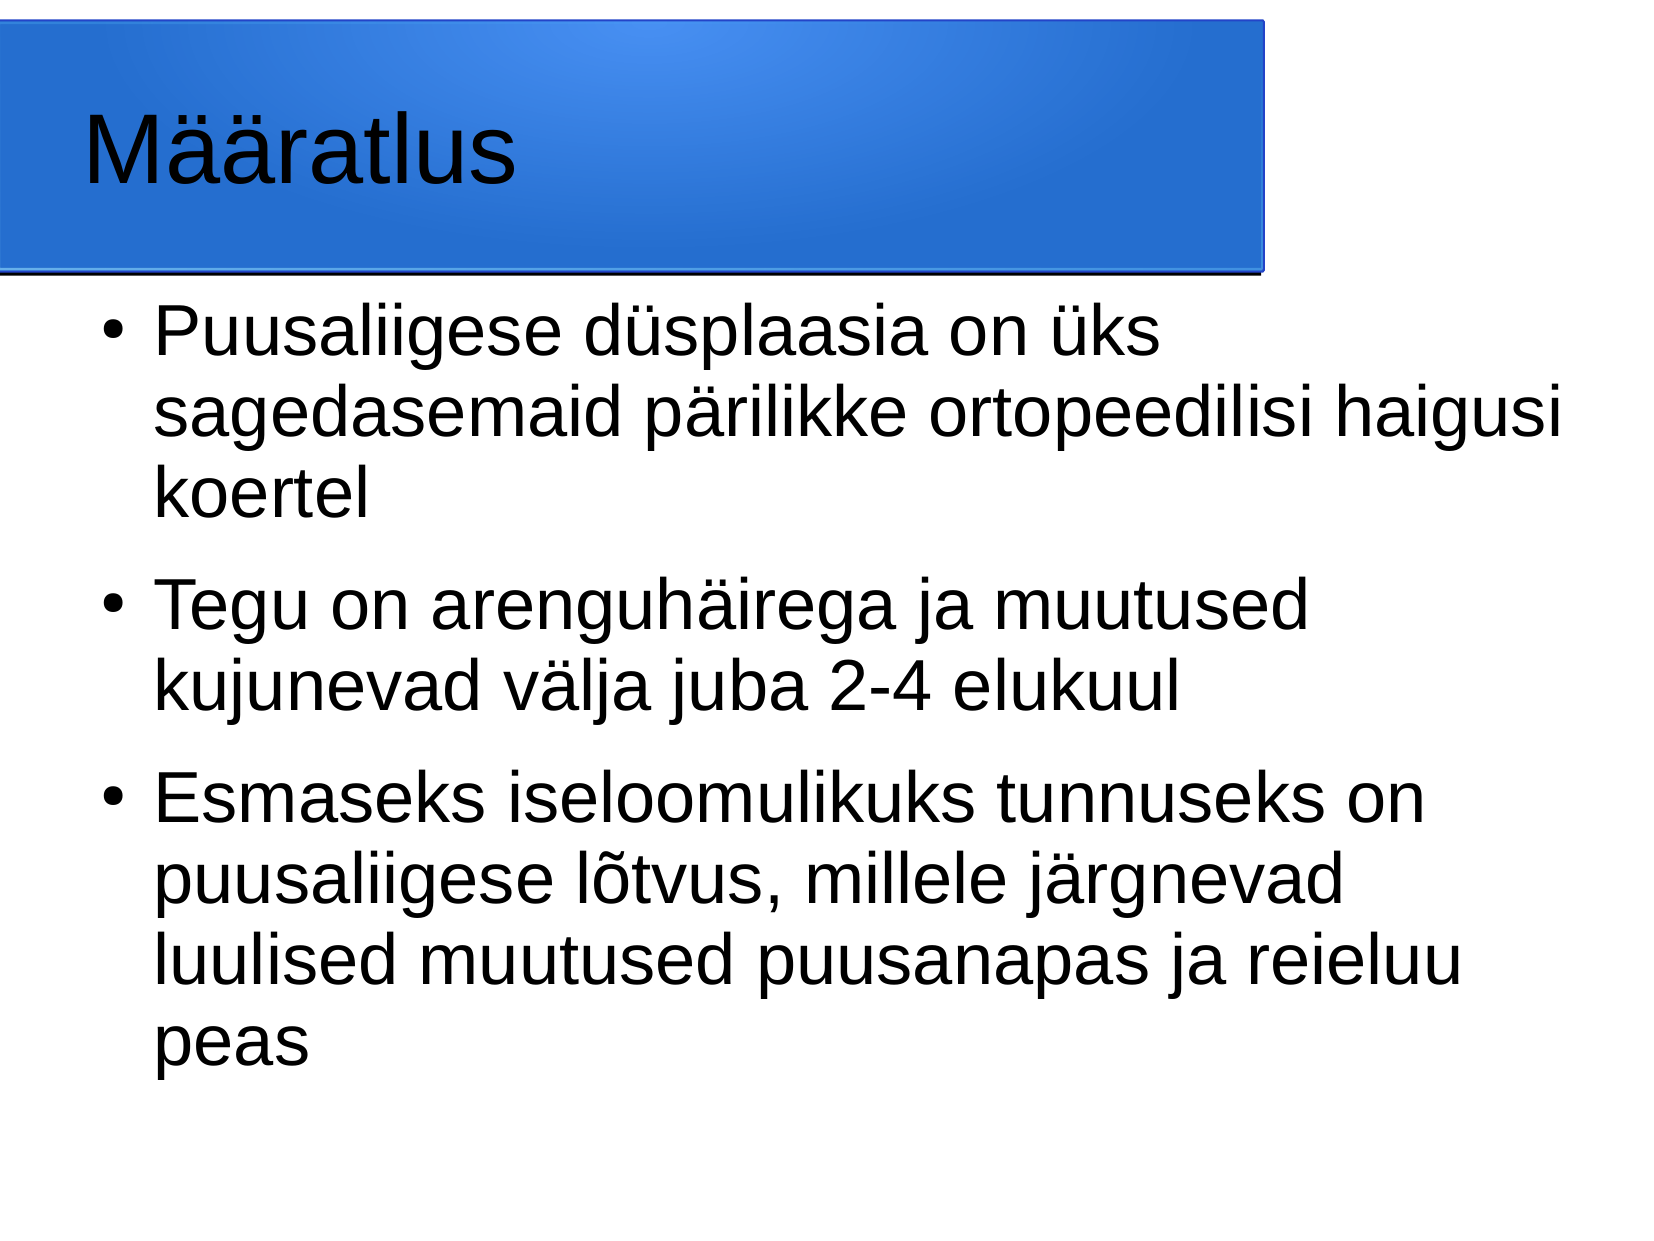

# Määratlus
Puusaliigese düsplaasia on üks sagedasemaid pärilikke ortopeedilisi haigusi koertel
Tegu on arenguhäirega ja muutused kujunevad välja juba 2-4 elukuul
Esmaseks iseloomulikuks tunnuseks on puusaliigese lõtvus, millele järgnevad luulised muutused puusanapas ja reieluu peas